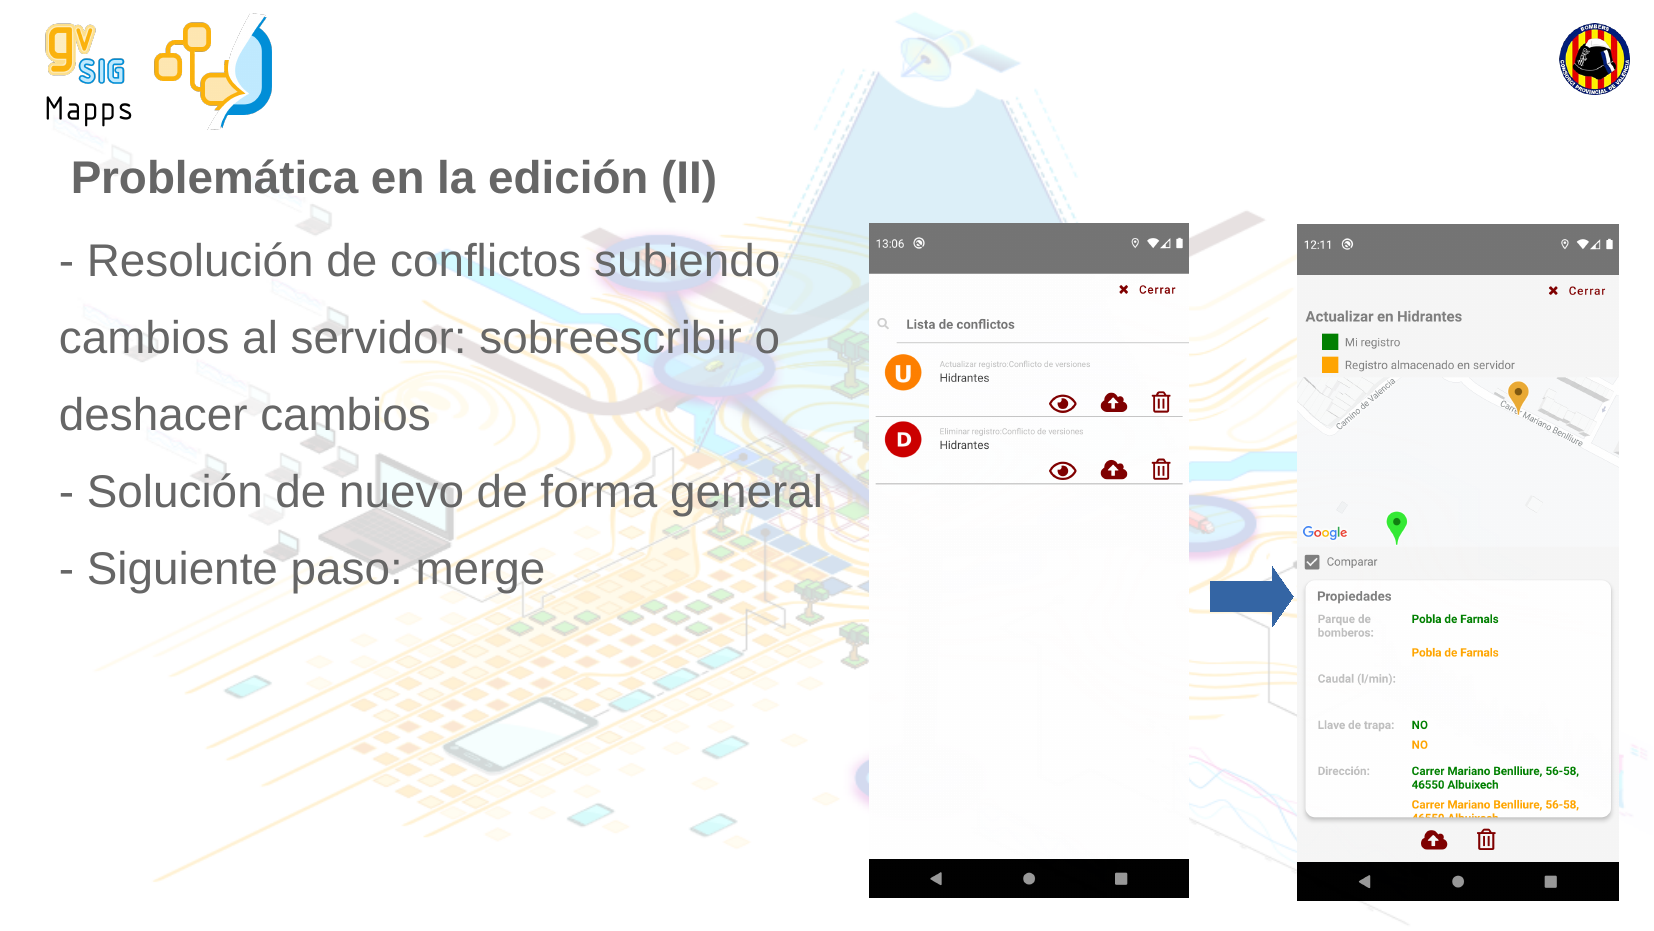

Problemática en la edición (II)
# - Resolución de conflictos subiendo cambios al servidor: sobreescribir o deshacer cambios - Solución de nuevo de forma general - Siguiente paso: merge